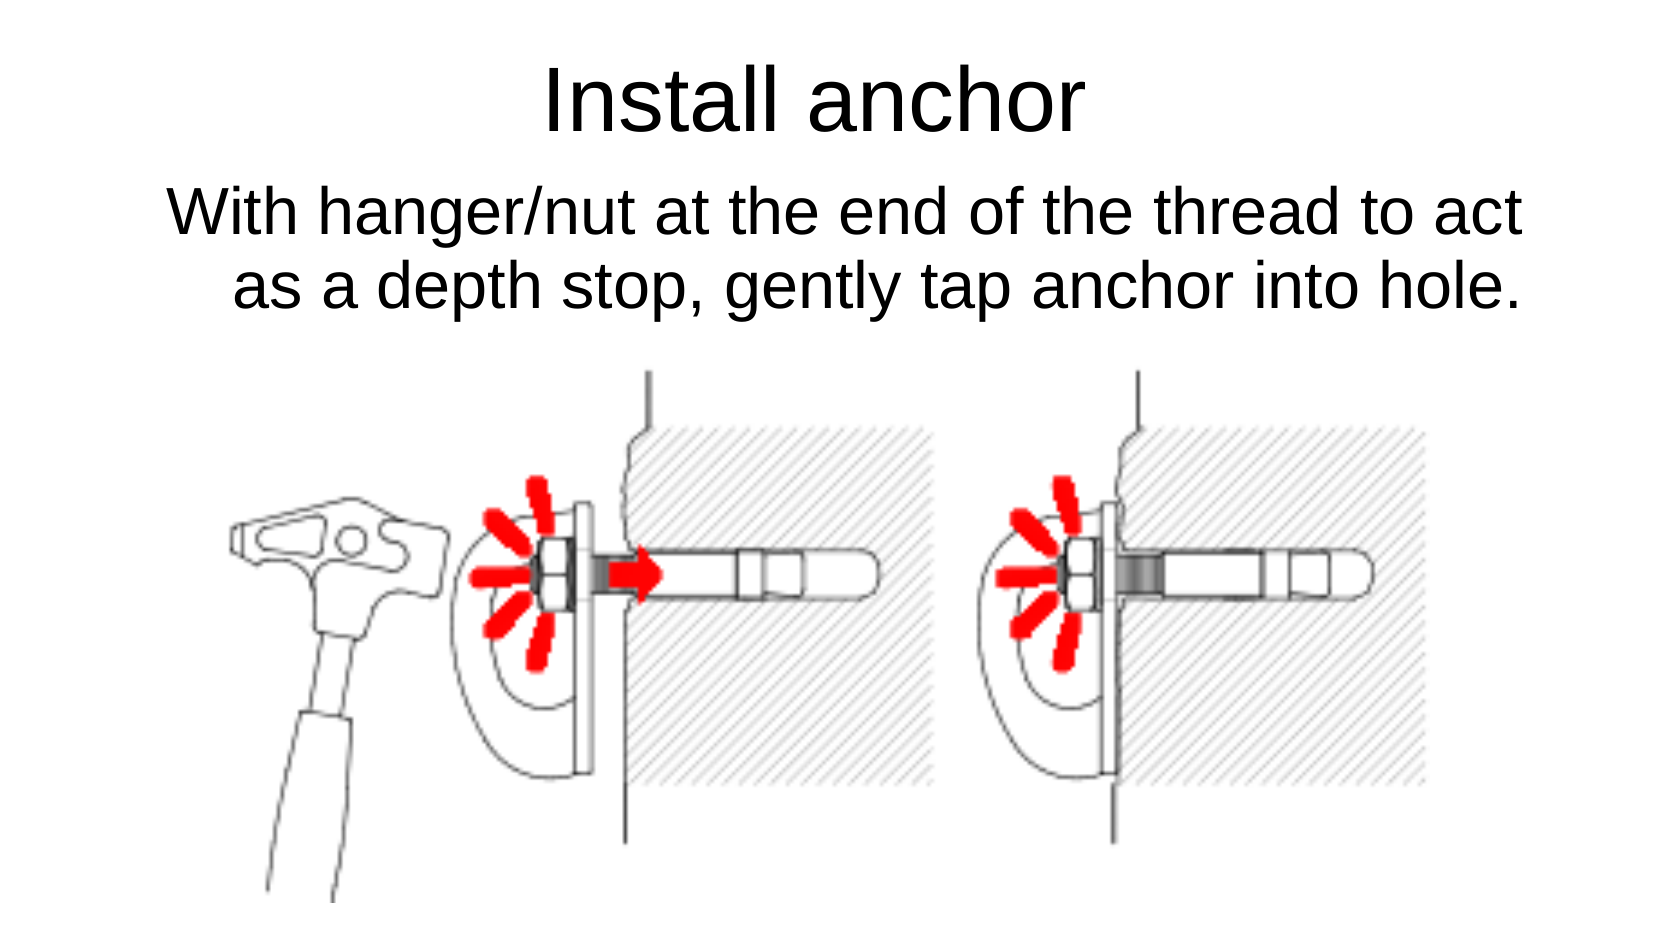

# Install anchor
With hanger/nut at the end of the thread to act as a depth stop, gently tap anchor into hole.